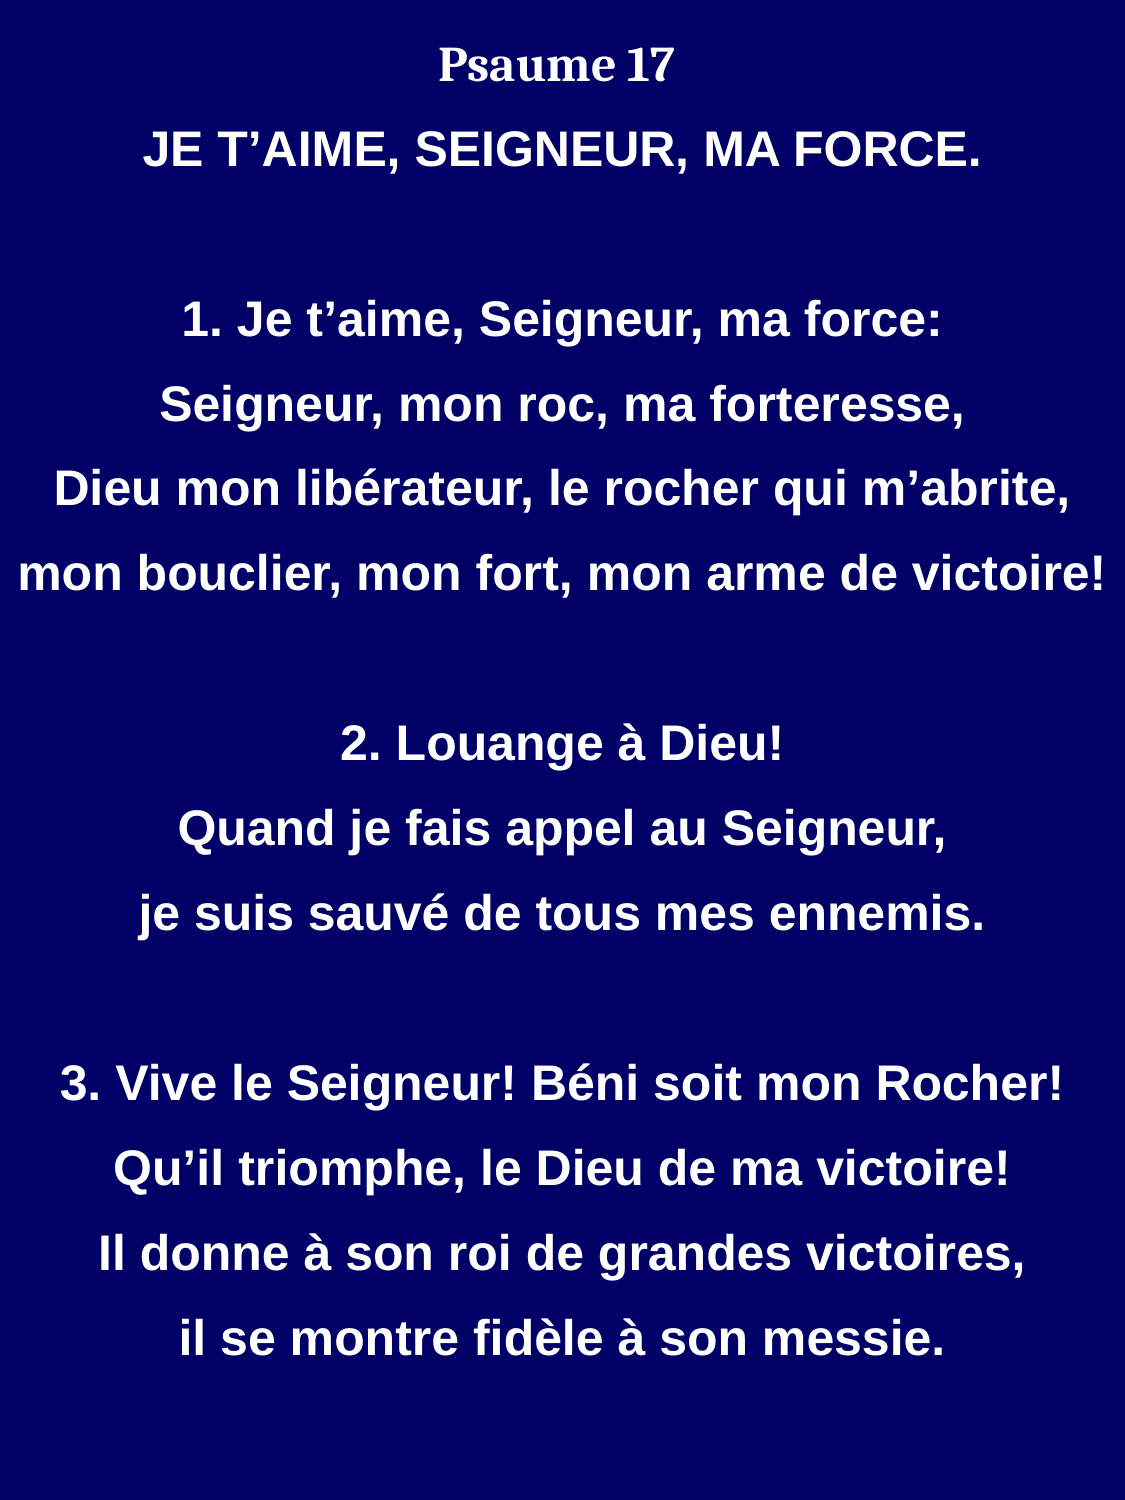

Psaume 17
JE T’AIME, SEIGNEUR, MA FORCE.
1. Je t’aime, Seigneur, ma force:
Seigneur, mon roc, ma forteresse,
Dieu mon libérateur, le rocher qui m’abrite,
mon bouclier, mon fort, mon arme de victoire!
2. Louange à Dieu!
Quand je fais appel au Seigneur,
je suis sauvé de tous mes ennemis.
3. Vive le Seigneur! Béni soit mon Rocher!
Qu’il triomphe, le Dieu de ma victoire!
Il donne à son roi de grandes victoires,
il se montre fidèle à son messie.